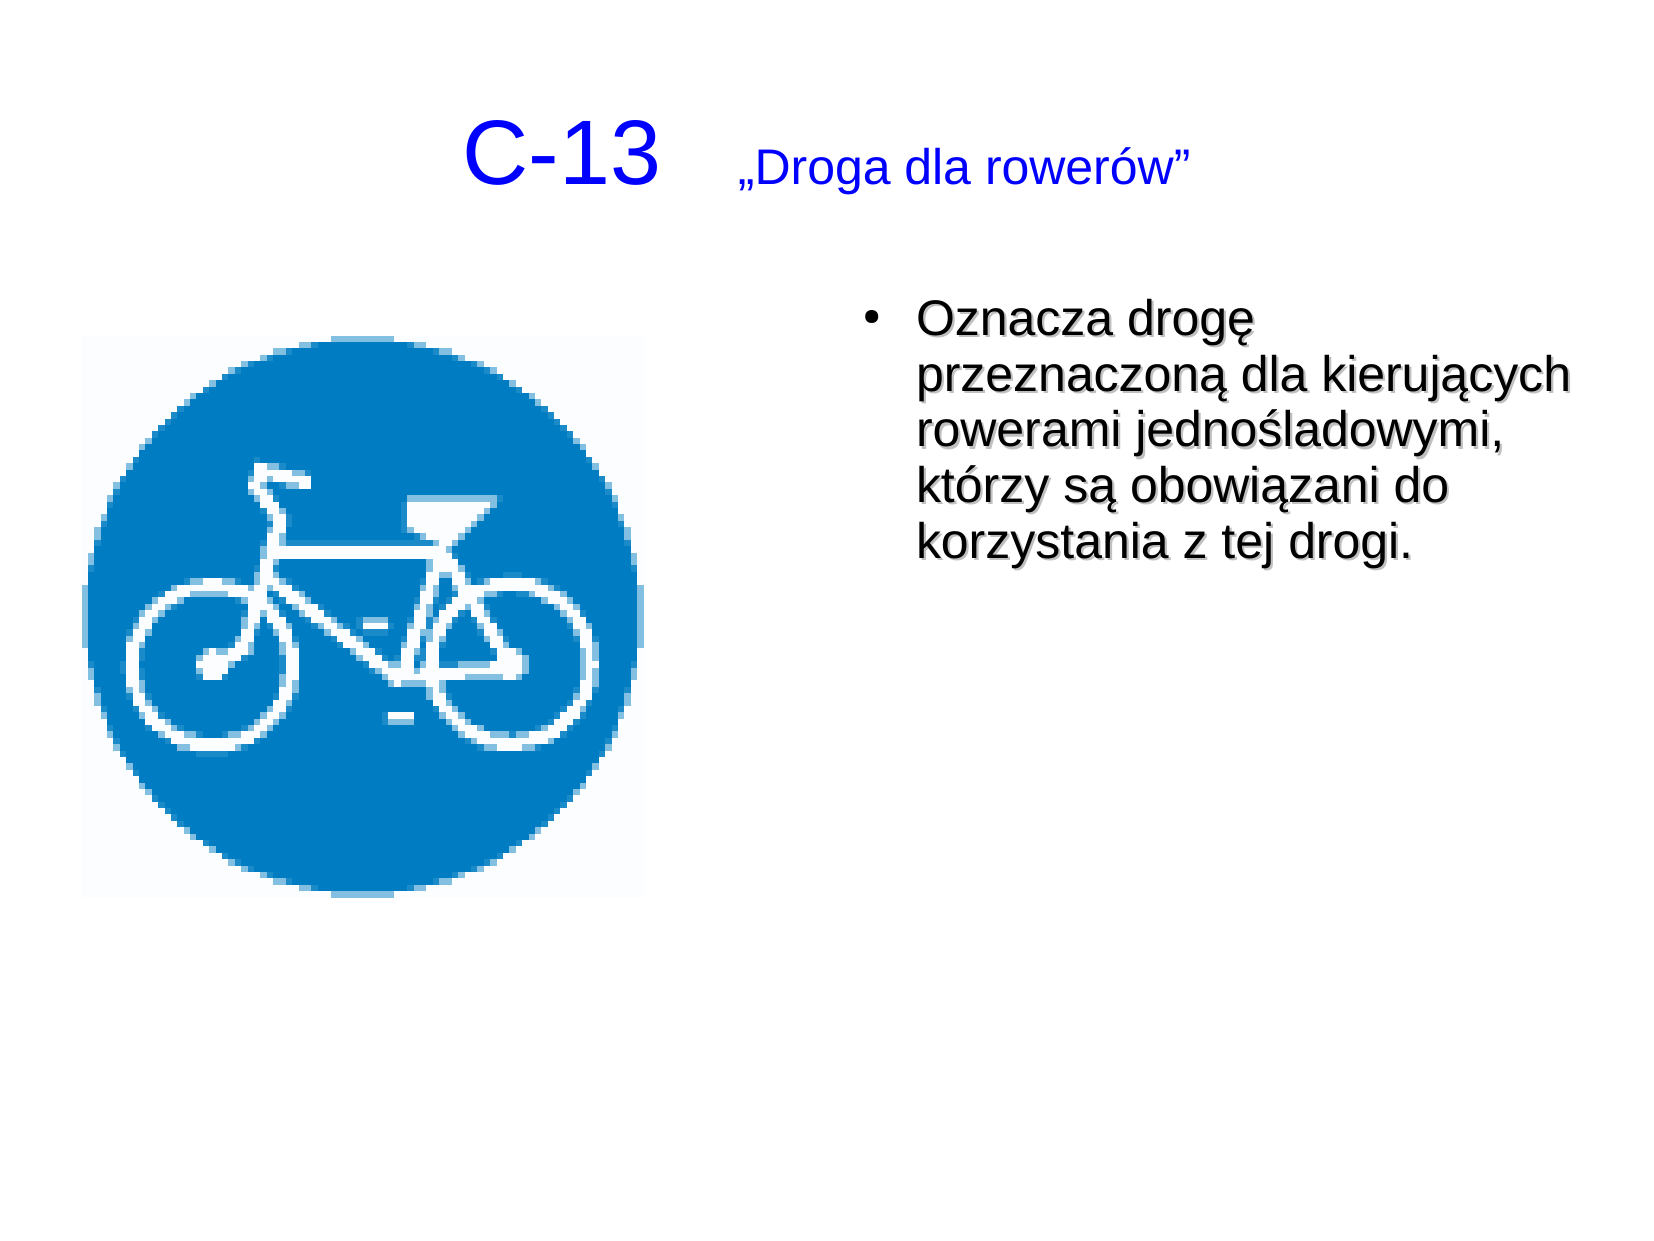

# C-13 „Droga dla rowerów”
Oznacza drogę przeznaczoną dla kierujących rowerami jednośladowymi, którzy są obowiązani do korzystania z tej drogi.